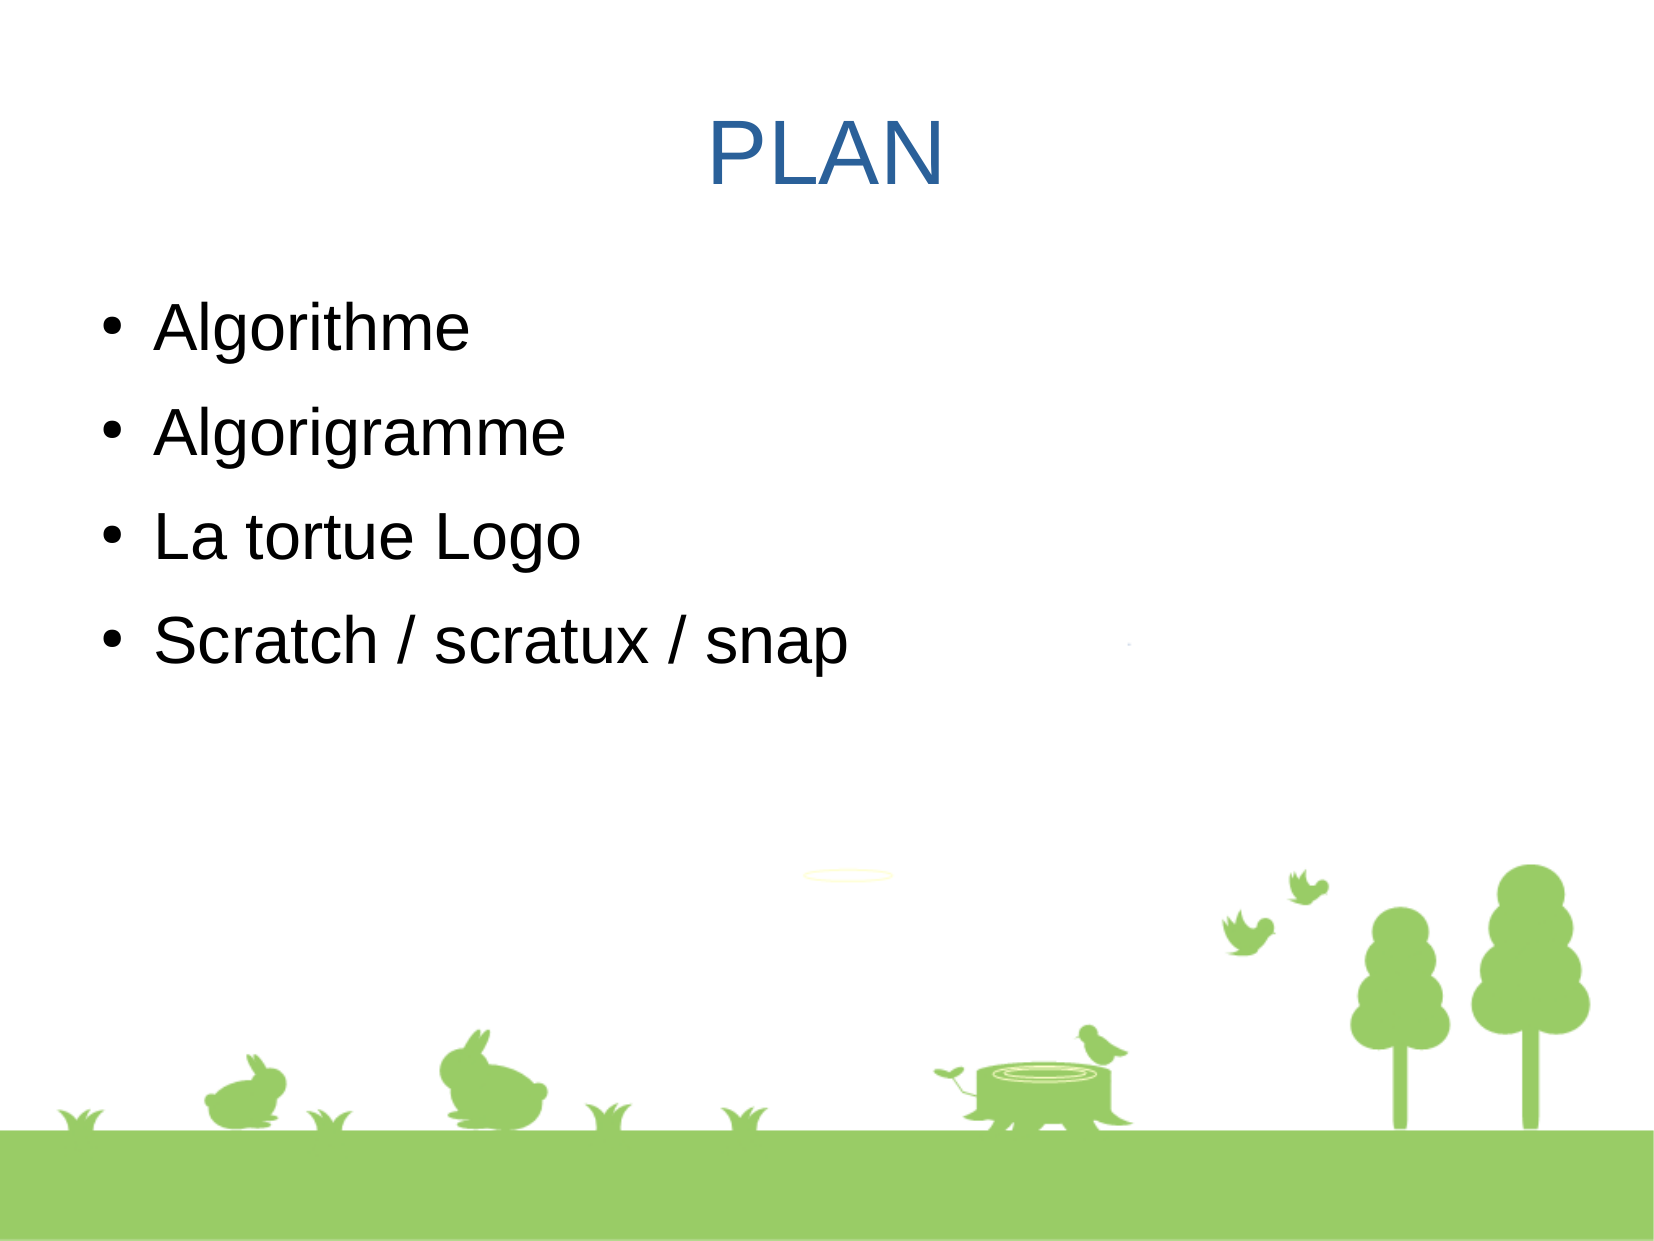

# PLAN
Algorithme
Algorigramme
La tortue Logo
Scratch / scratux / snap